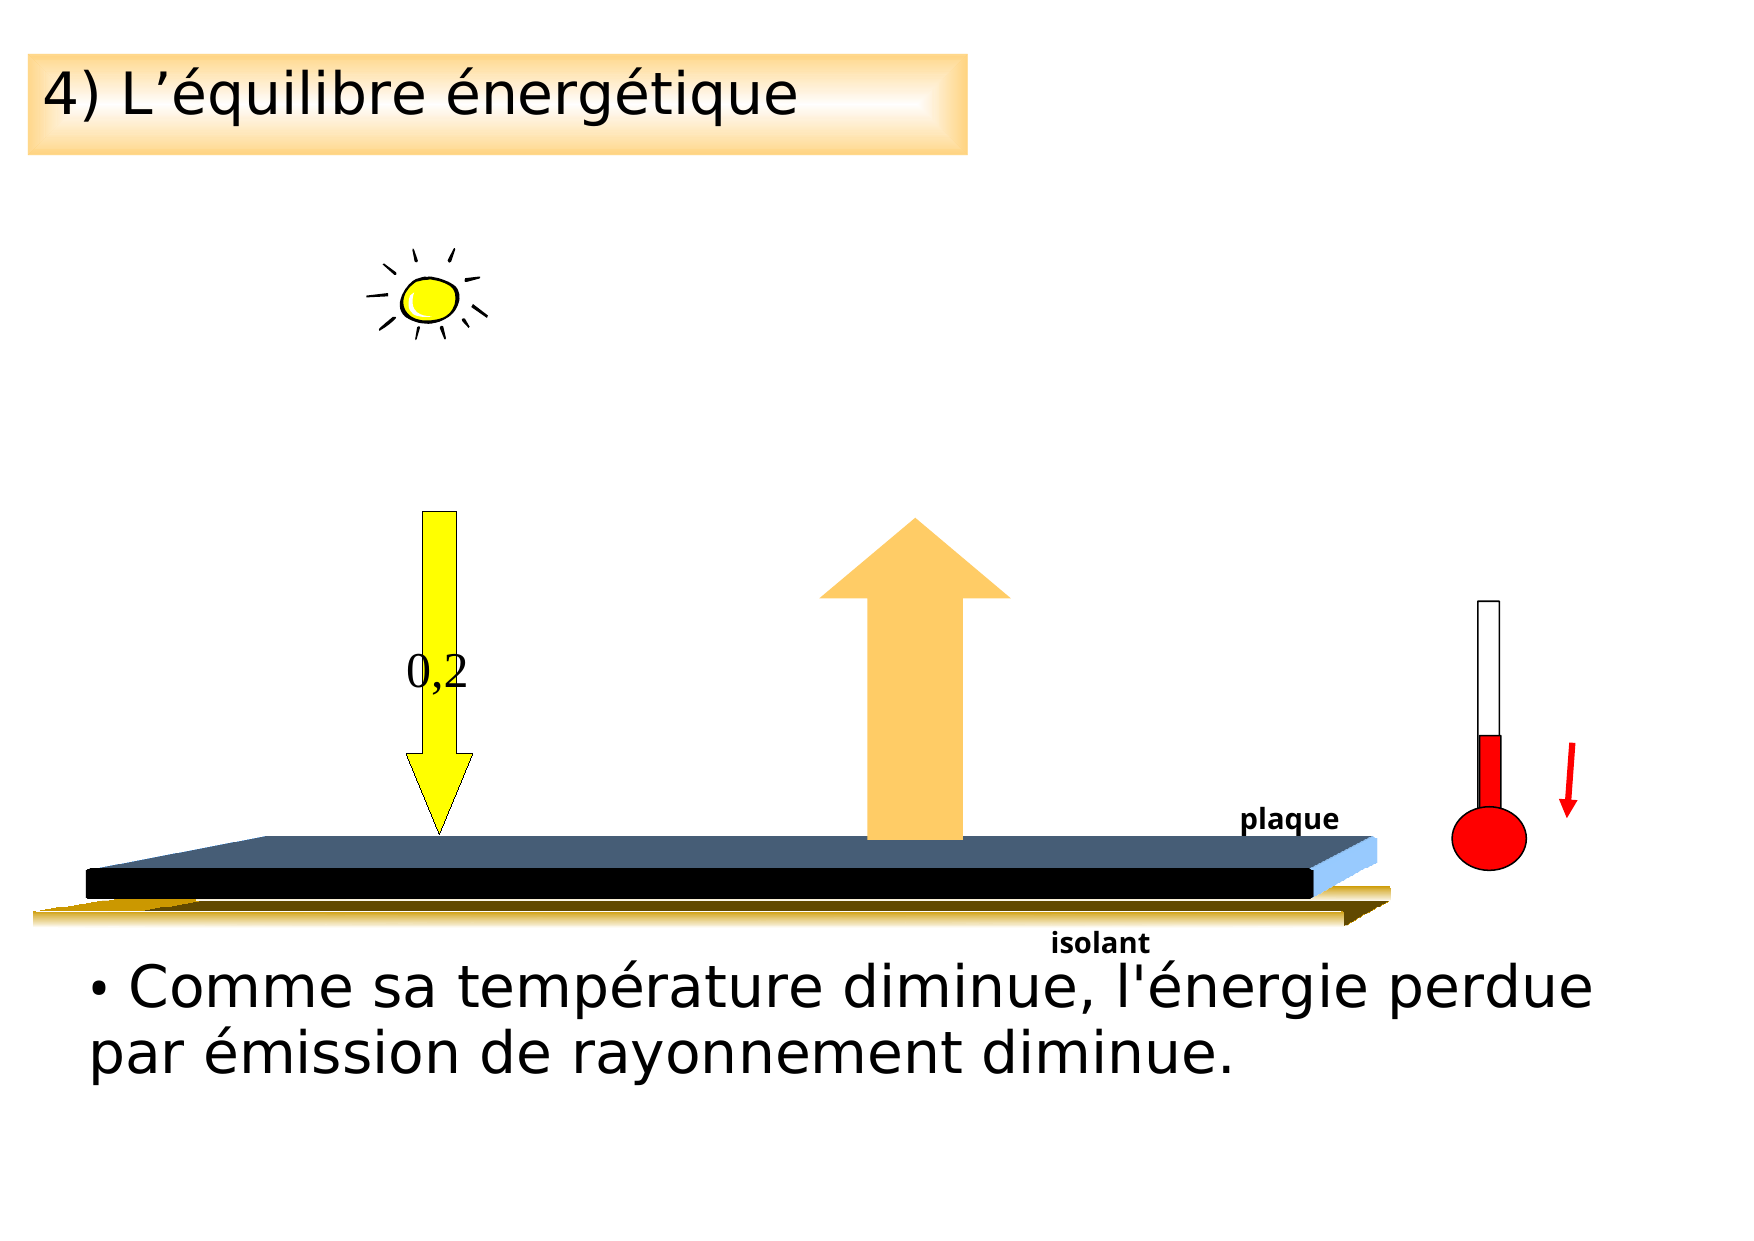

4) L’équilibre énergétique
0,2
plaque
isolant
 Comme sa température diminue, l'énergie perdue par émission de rayonnement diminue.